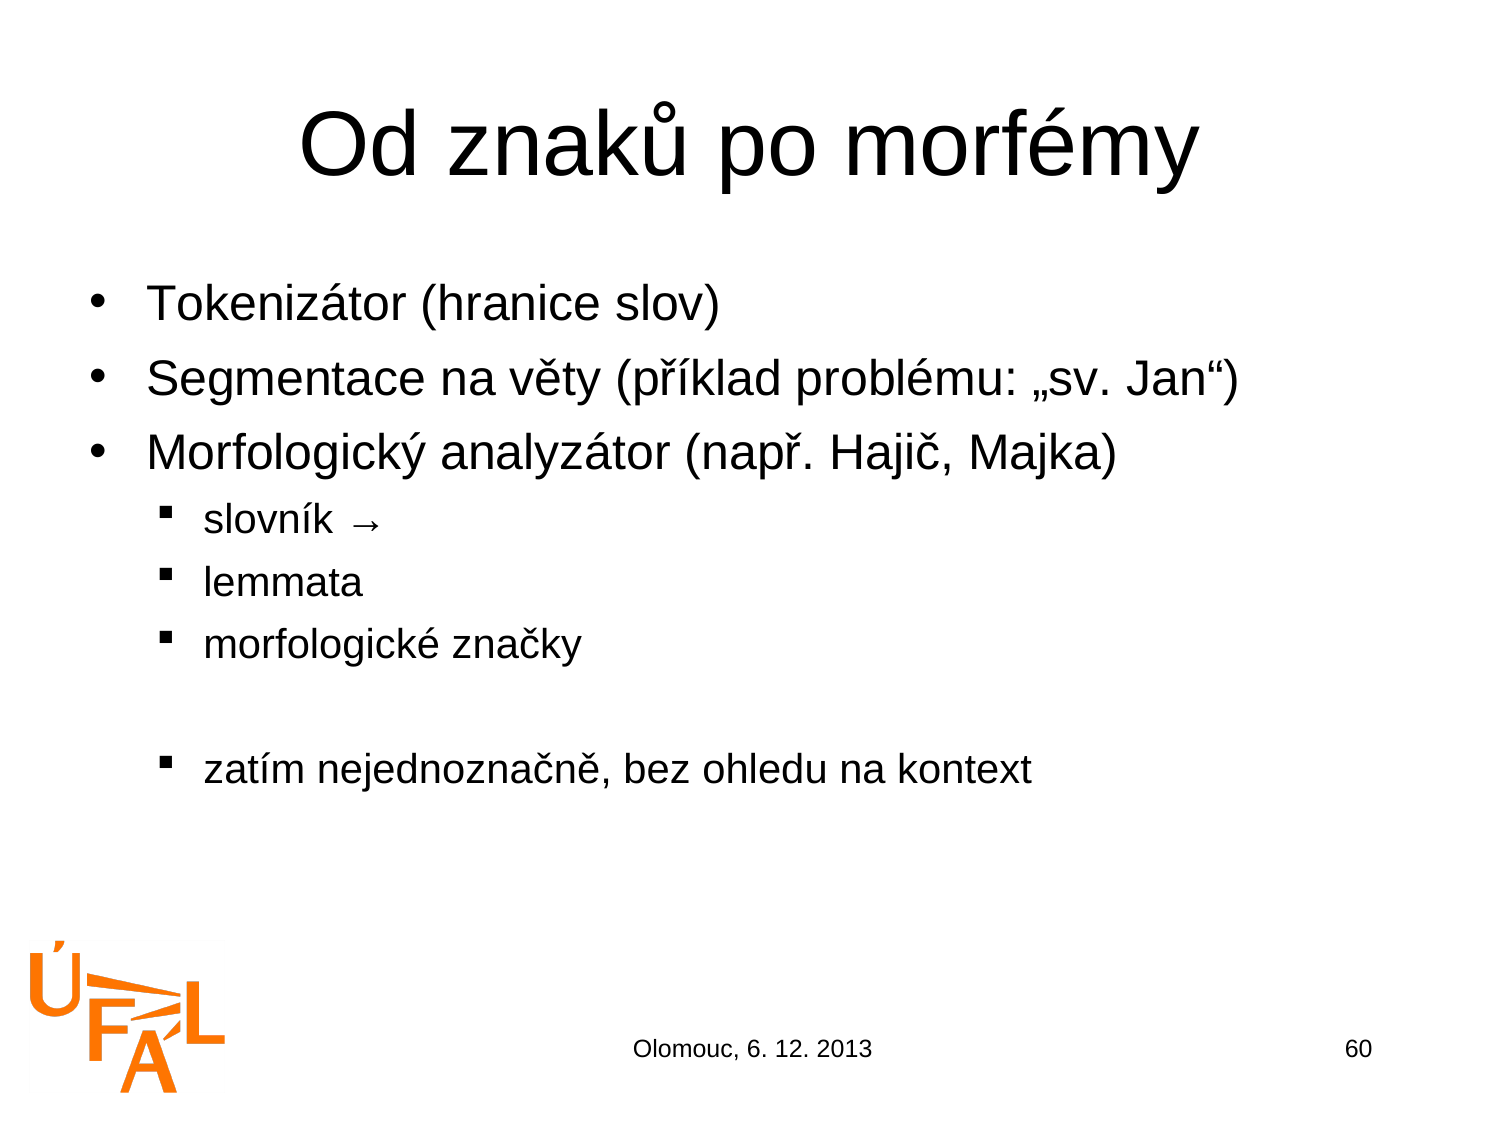

# Od znaků po morfémy
Tokenizátor (hranice slov)
Segmentace na věty (příklad problému: „sv. Jan“)
Morfologický analyzátor (např. Hajič, Majka)
slovník →
lemmata
morfologické značky
zatím nejednoznačně, bez ohledu na kontext
Olomouc, 6. 12. 2013
60